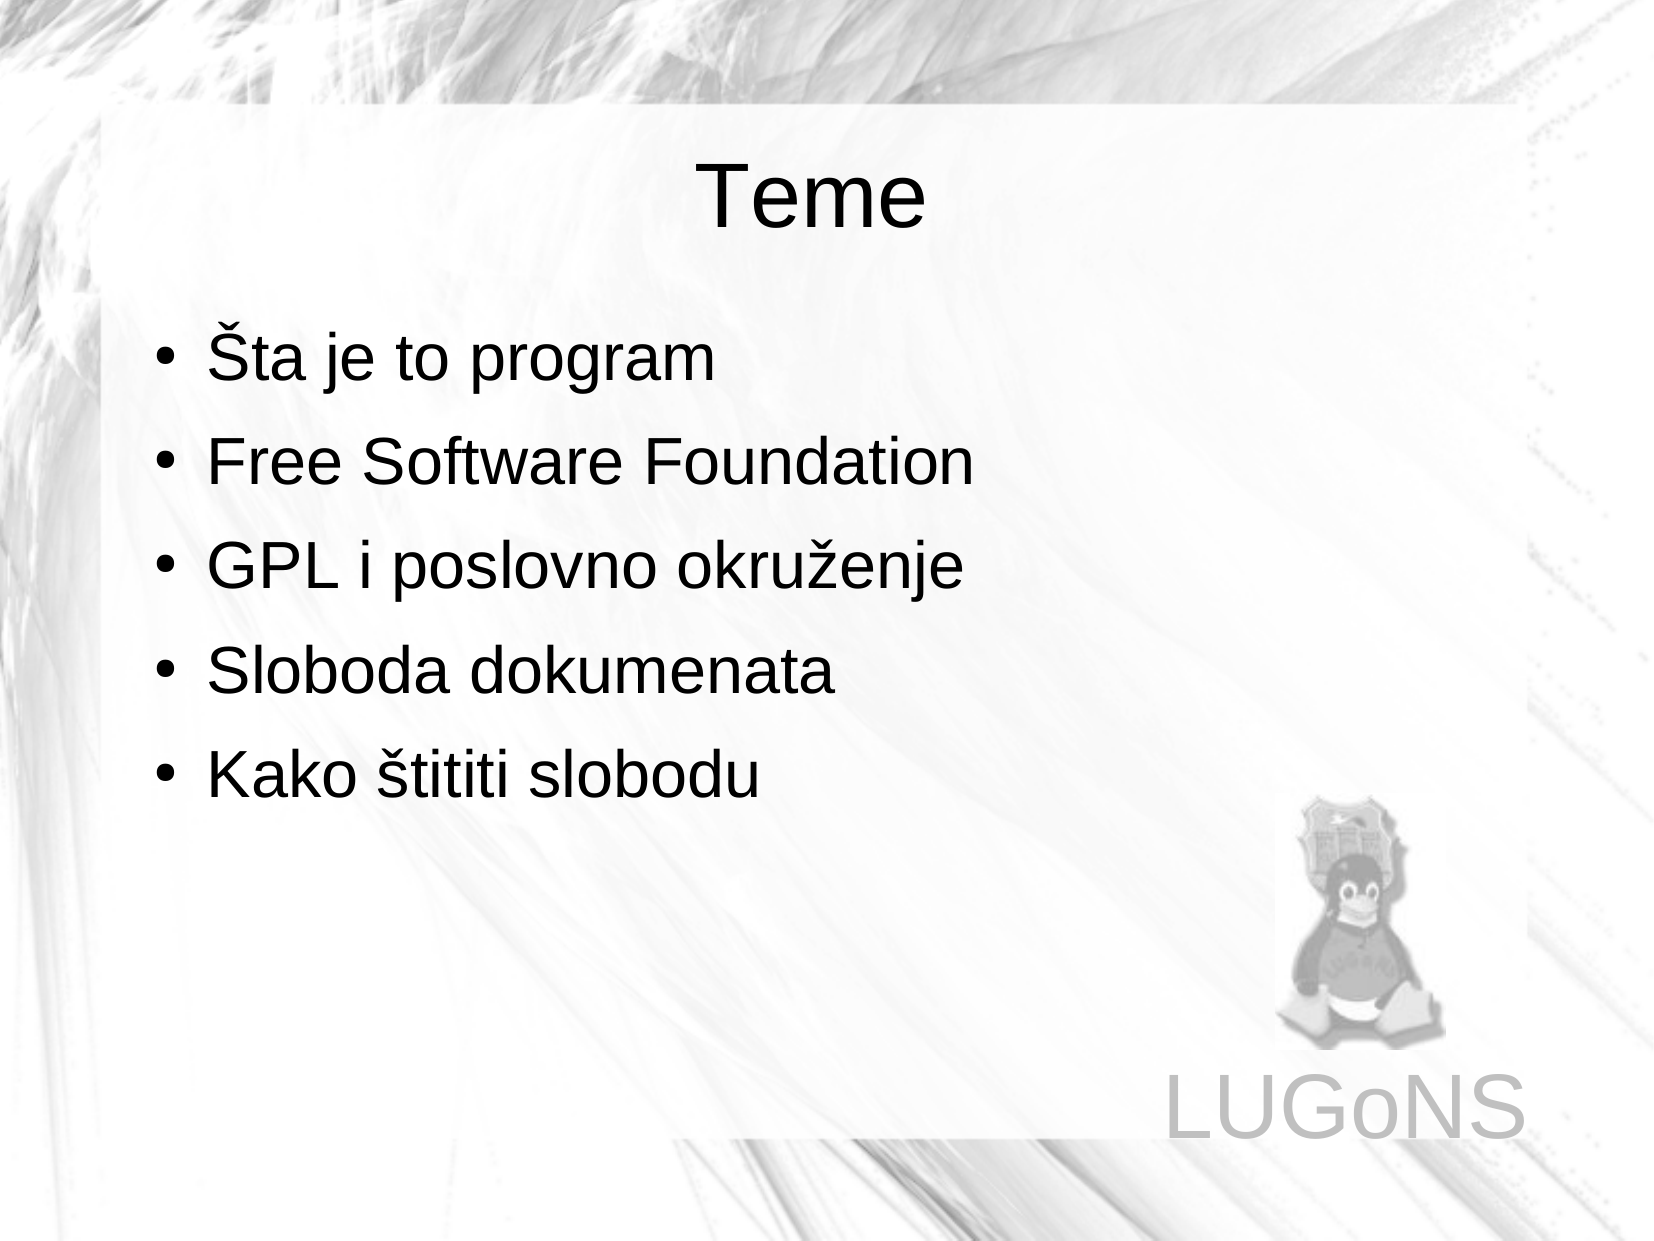

# Teme
Šta je to program
Free Software Foundation
GPL i poslovno okruženje
Sloboda dokumenata
Kako štititi slobodu
LUGoNS